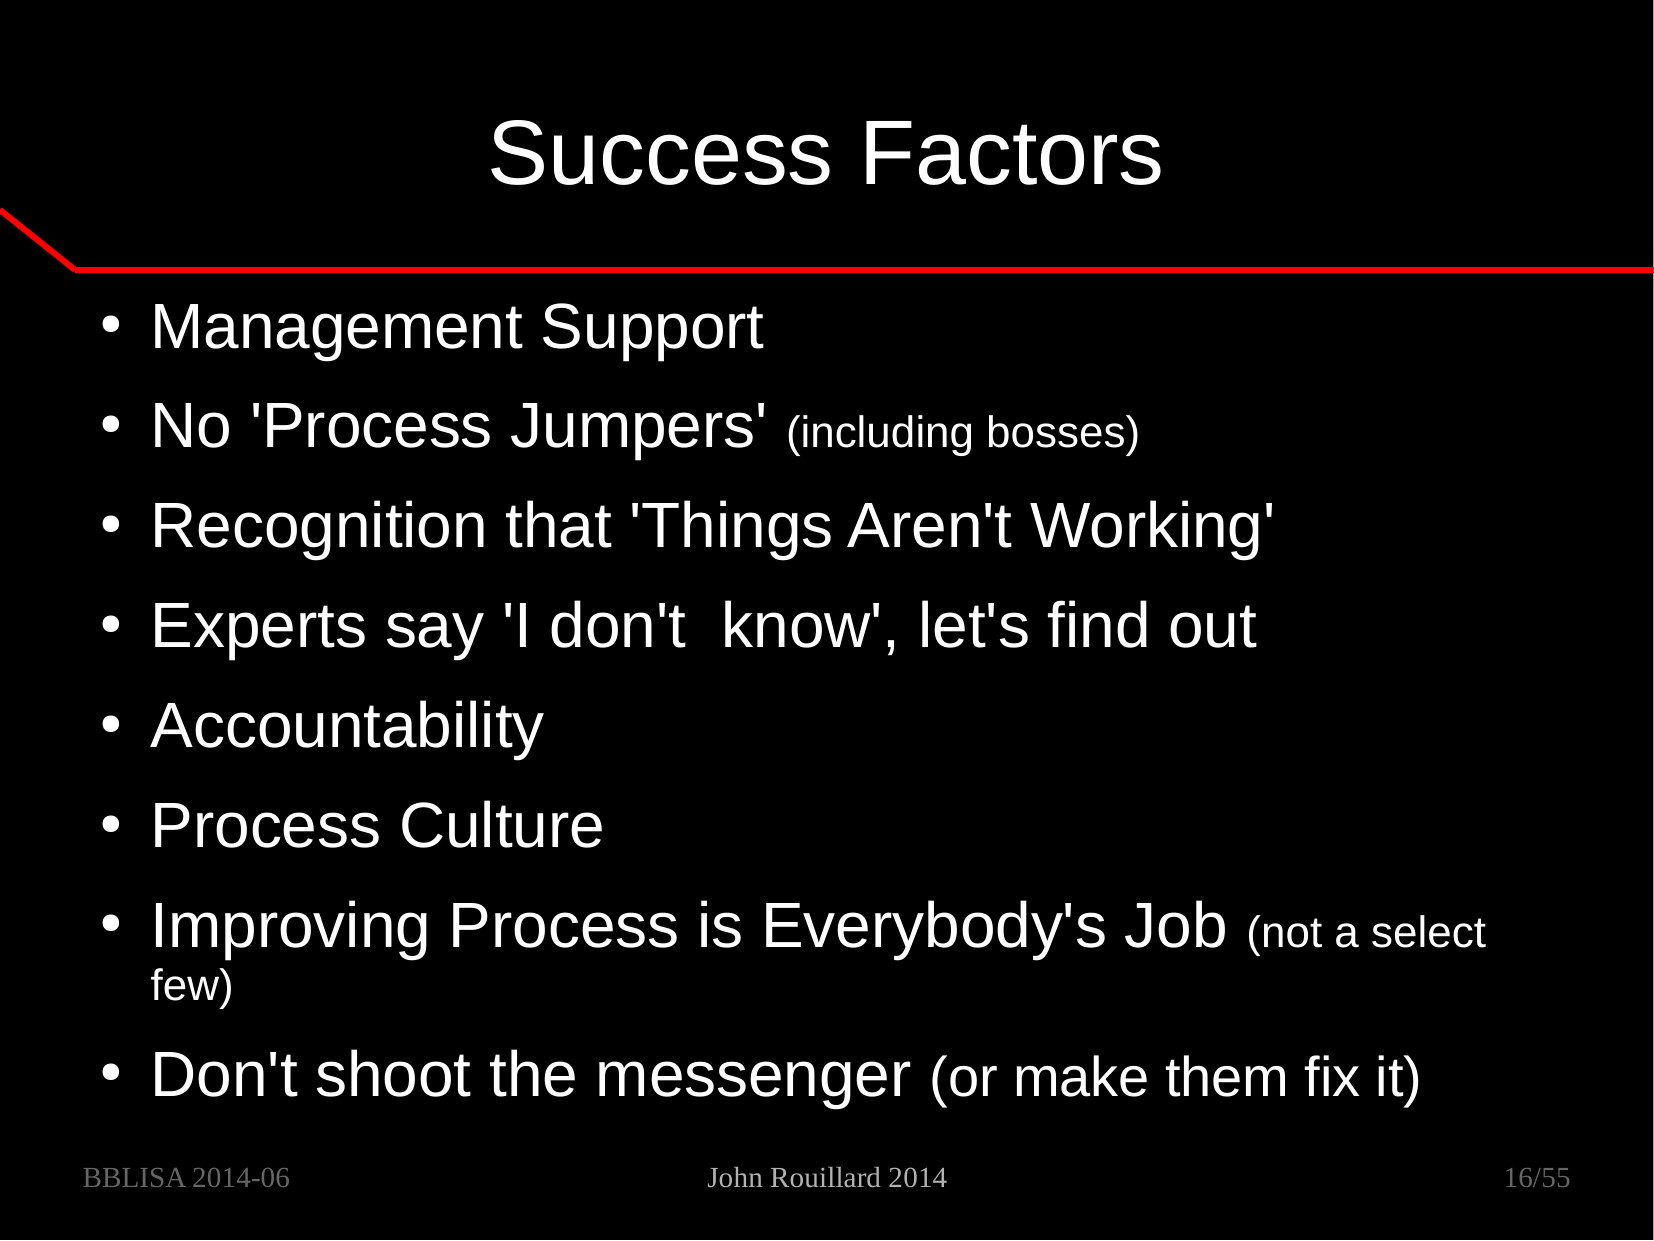

# Success Factors
Management Support
No 'Process Jumpers' (including bosses)
Recognition that 'Things Aren't Working'
Experts say 'I don't know', let's find out
Accountability
Process Culture
Improving Process is Everybody's Job (not a select few)
Don't shoot the messenger (or make them fix it)
BBLISA 2014-06
John Rouillard 2014
16